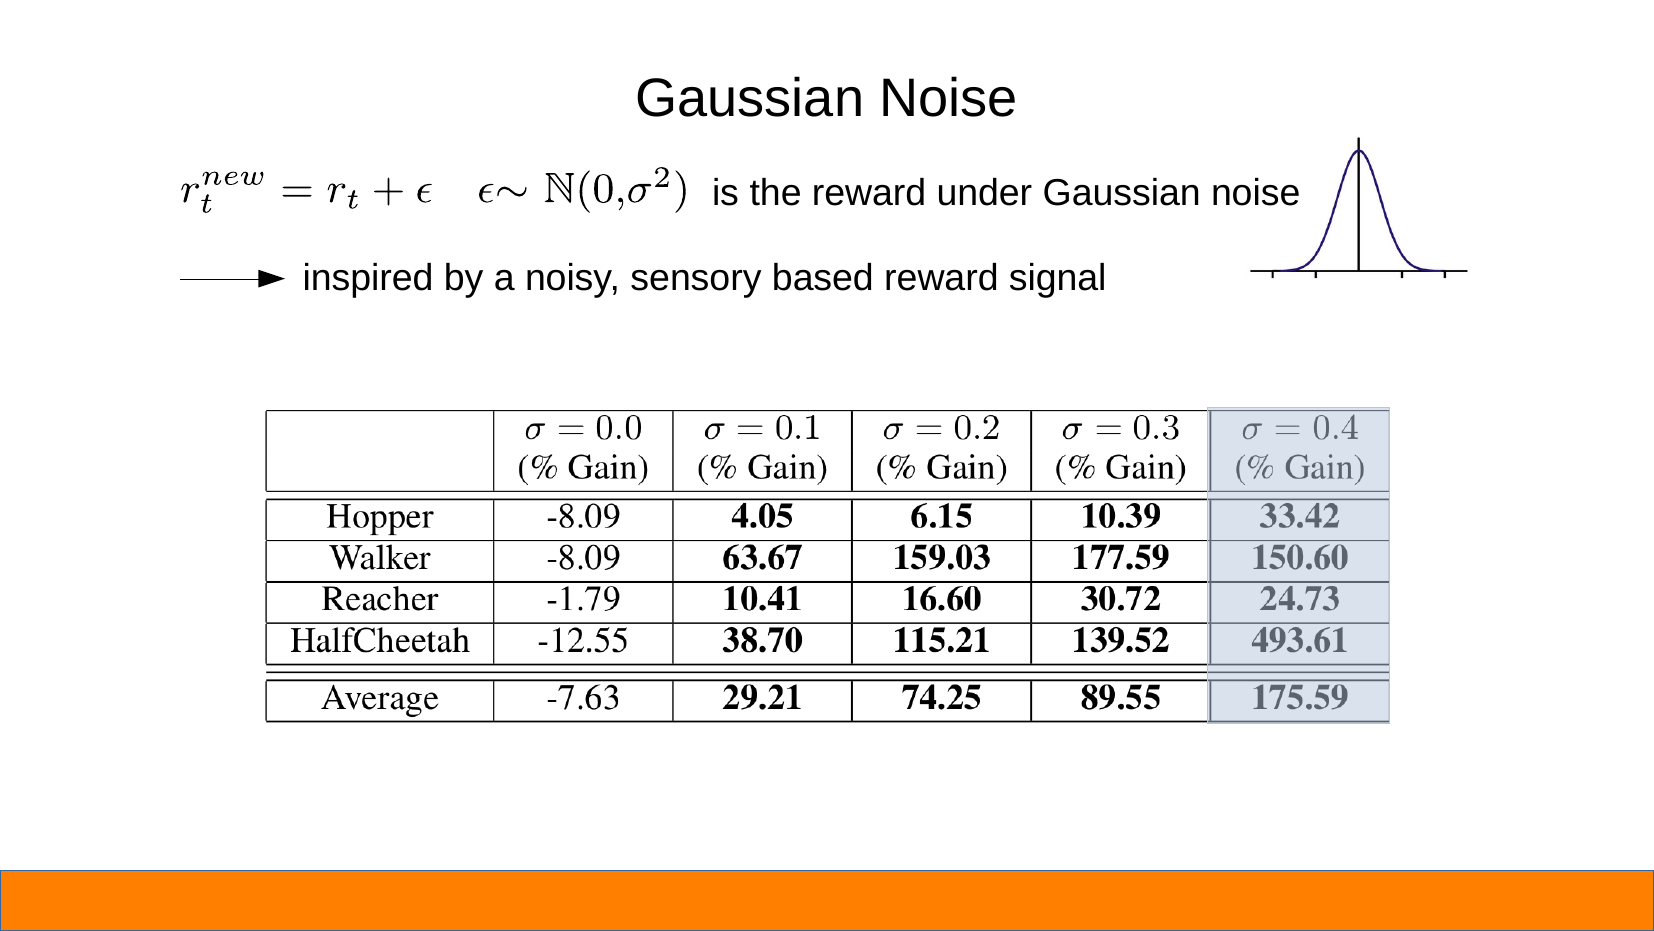

Gaussian Noise
 is the reward under Gaussian noise
 inspired by a noisy, sensory based reward signal